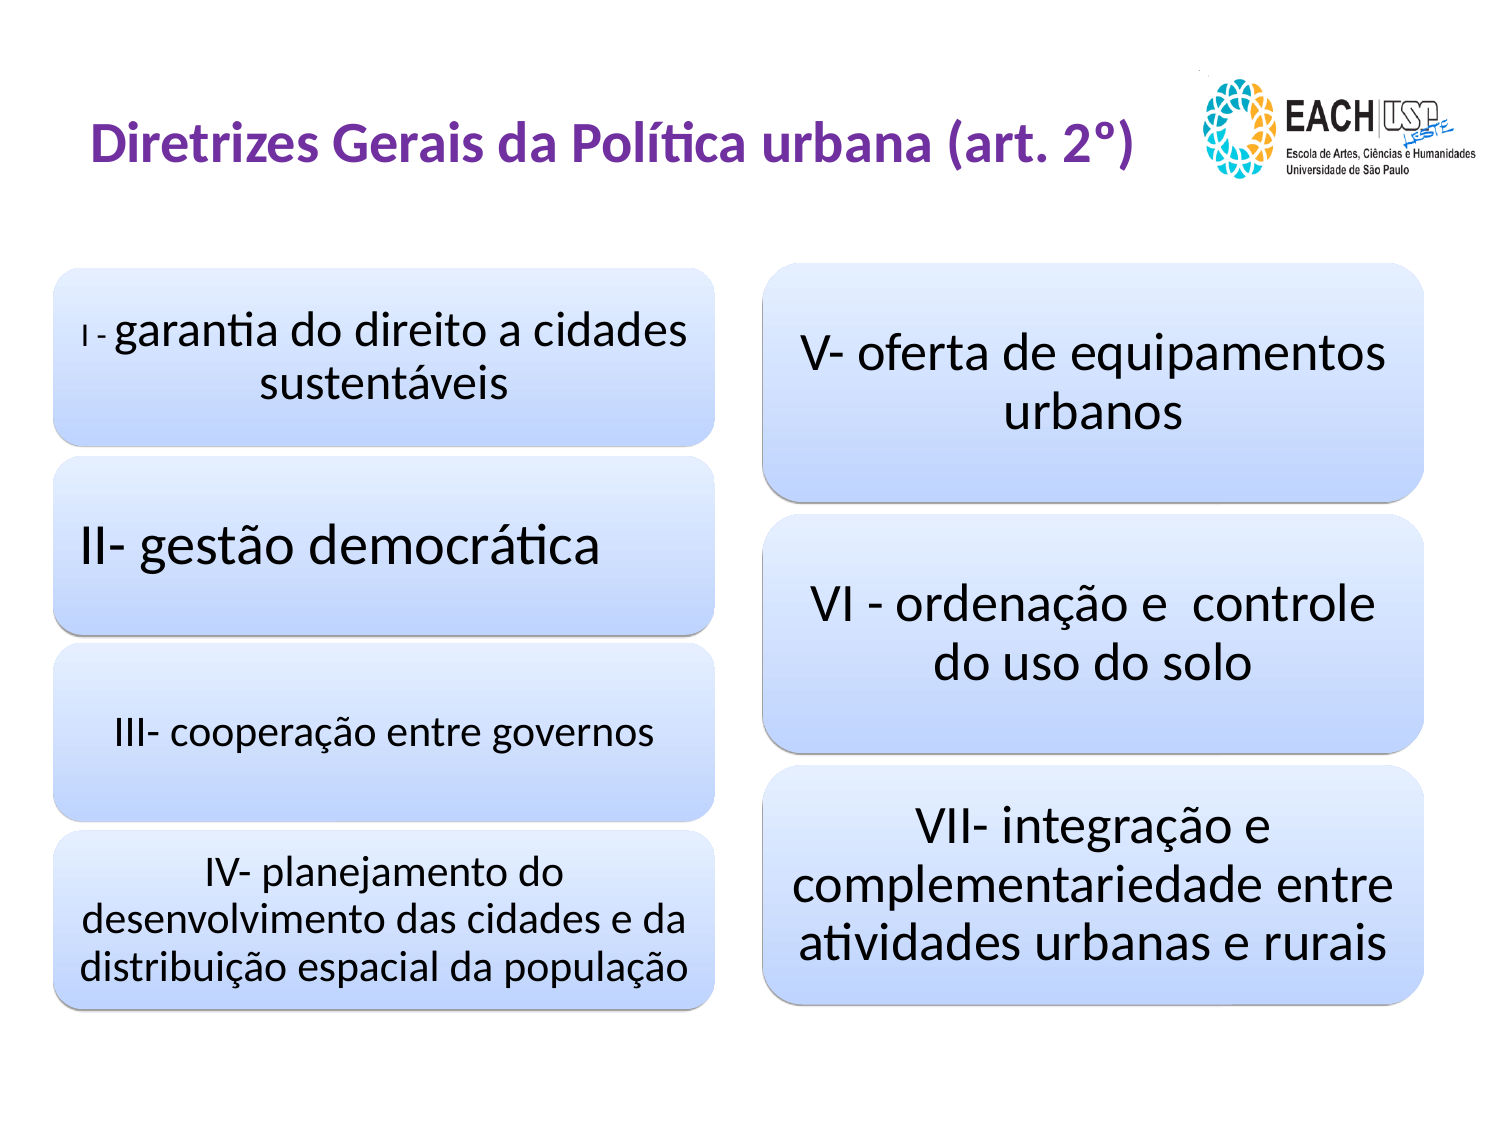

# Diretrizes Gerais da Política urbana (art. 2º)
V- oferta de equipamentos urbanos
VI - ordenação e controle do uso do solo
VII- integração e complementariedade entre atividades urbanas e rurais
I - garantia do direito a cidades sustentáveis
II- gestão democrática
III- cooperação entre governos
IV- planejamento do desenvolvimento das cidades e da distribuição espacial da população